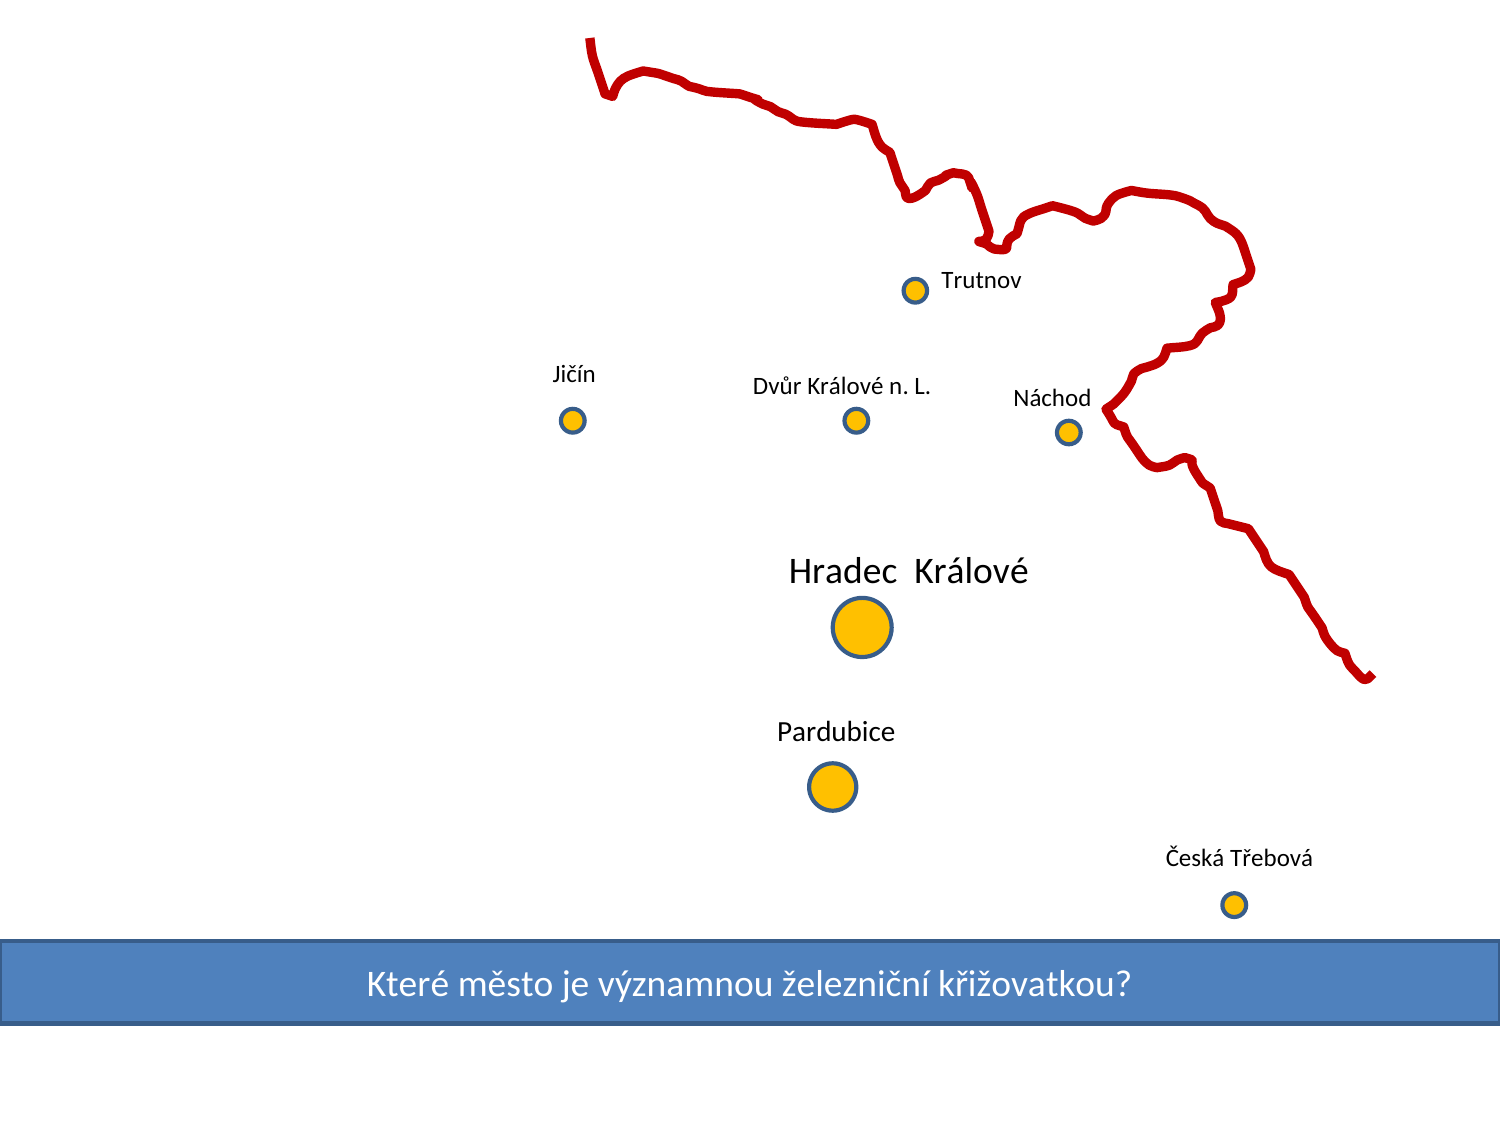

Trutnov
Jičín
Dvůr Králové n. L.
Náchod
Hradec Králové
Pardubice
Česká Třebová
Která východočeská města jsou největší?
Které město je známé svým strojírenským průmyslem a výrobou klavírů?
Které město se proslavilo výrobou perníků a slavnými dostihy?
Ve kterém městě je velká zoologická zahrada?
Které město je proslavené postavičkou Rumcajse?
Které město je významnou železniční křižovatkou?